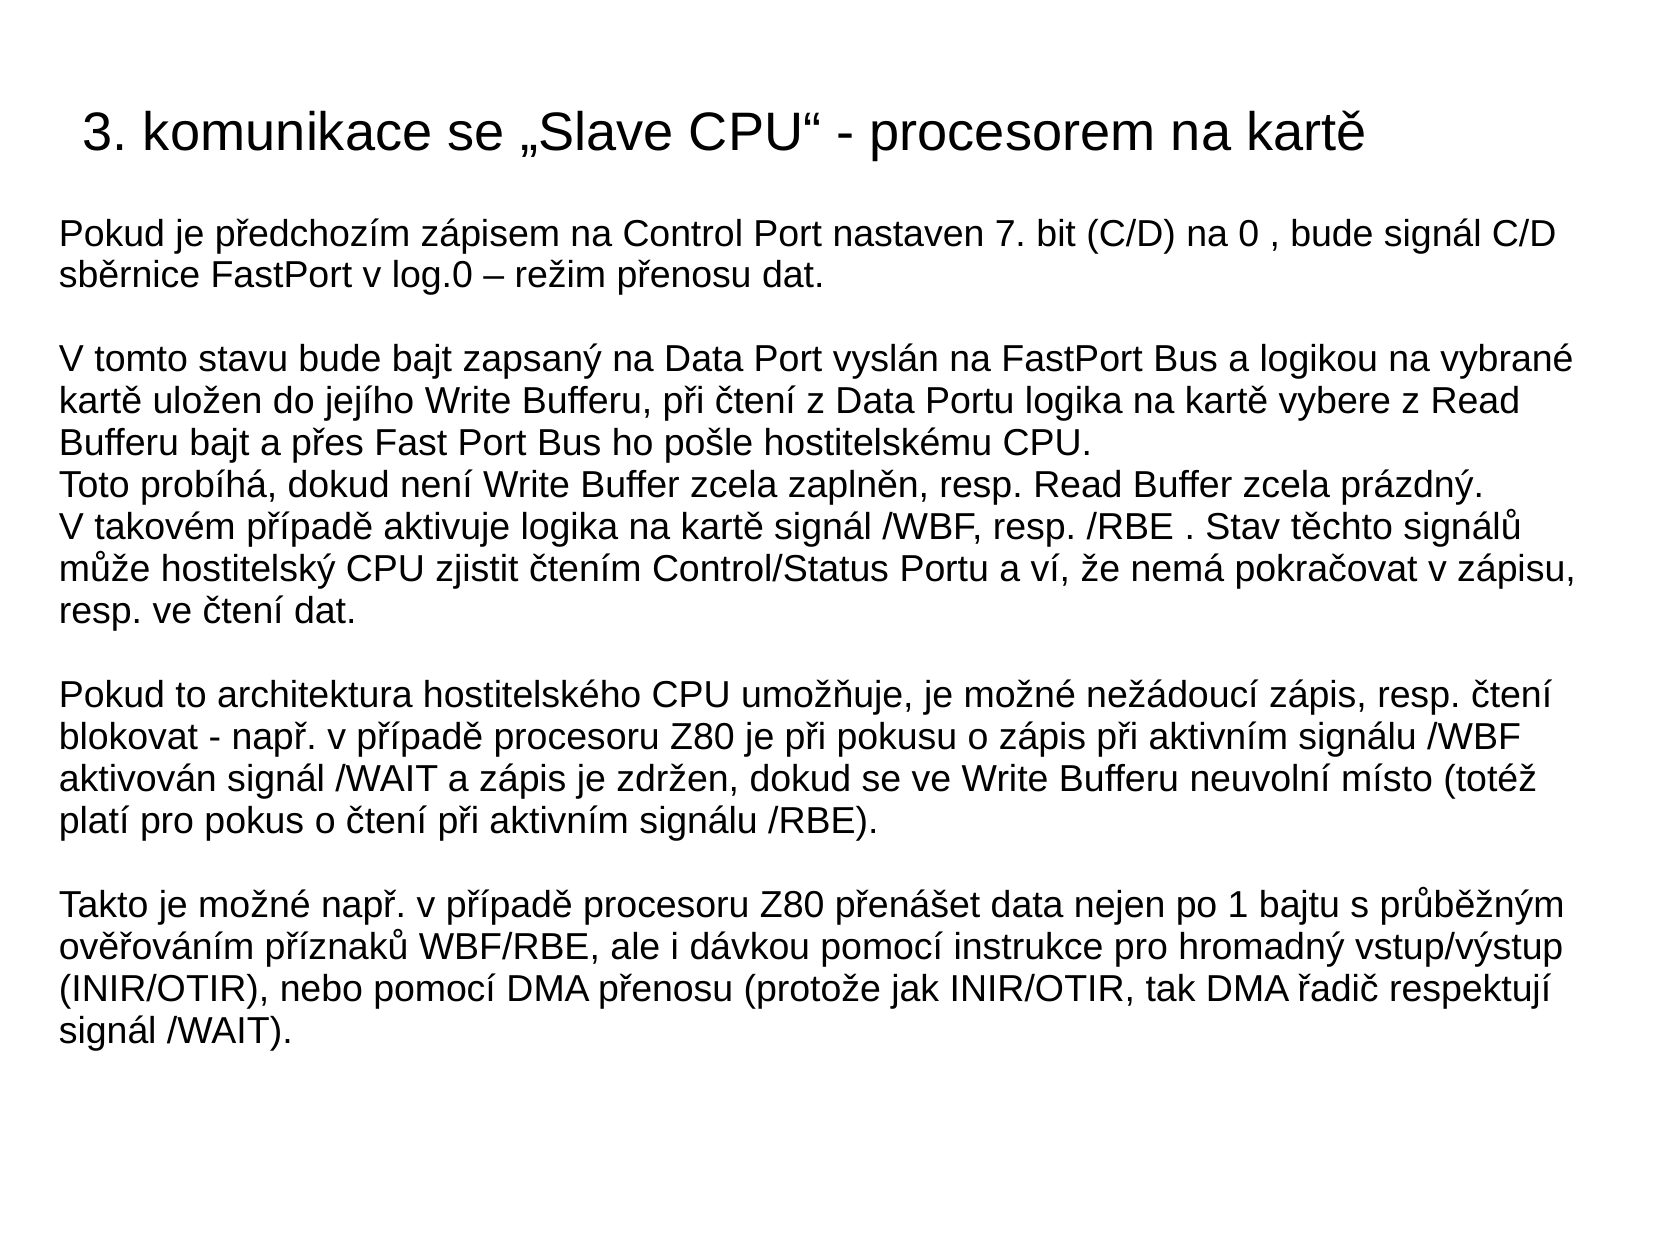

# 3. komunikace se „Slave CPU“ - procesorem na kartě
Pokud je předchozím zápisem na Control Port nastaven 7. bit (C/D) na 0 , bude signál C/D sběrnice FastPort v log.0 – režim přenosu dat.
V tomto stavu bude bajt zapsaný na Data Port vyslán na FastPort Bus a logikou na vybrané kartě uložen do jejího Write Bufferu, při čtení z Data Portu logika na kartě vybere z Read Bufferu bajt a přes Fast Port Bus ho pošle hostitelskému CPU.
Toto probíhá, dokud není Write Buffer zcela zaplněn, resp. Read Buffer zcela prázdný. V takovém případě aktivuje logika na kartě signál /WBF, resp. /RBE . Stav těchto signálů může hostitelský CPU zjistit čtením Control/Status Portu a ví, že nemá pokračovat v zápisu, resp. ve čtení dat.
Pokud to architektura hostitelského CPU umožňuje, je možné nežádoucí zápis, resp. čtení blokovat - např. v případě procesoru Z80 je při pokusu o zápis při aktivním signálu /WBF aktivován signál /WAIT a zápis je zdržen, dokud se ve Write Bufferu neuvolní místo (totéž platí pro pokus o čtení při aktivním signálu /RBE).
Takto je možné např. v případě procesoru Z80 přenášet data nejen po 1 bajtu s průběžným ověřováním příznaků WBF/RBE, ale i dávkou pomocí instrukce pro hromadný vstup/výstup (INIR/OTIR), nebo pomocí DMA přenosu (protože jak INIR/OTIR, tak DMA řadič respektují signál /WAIT).